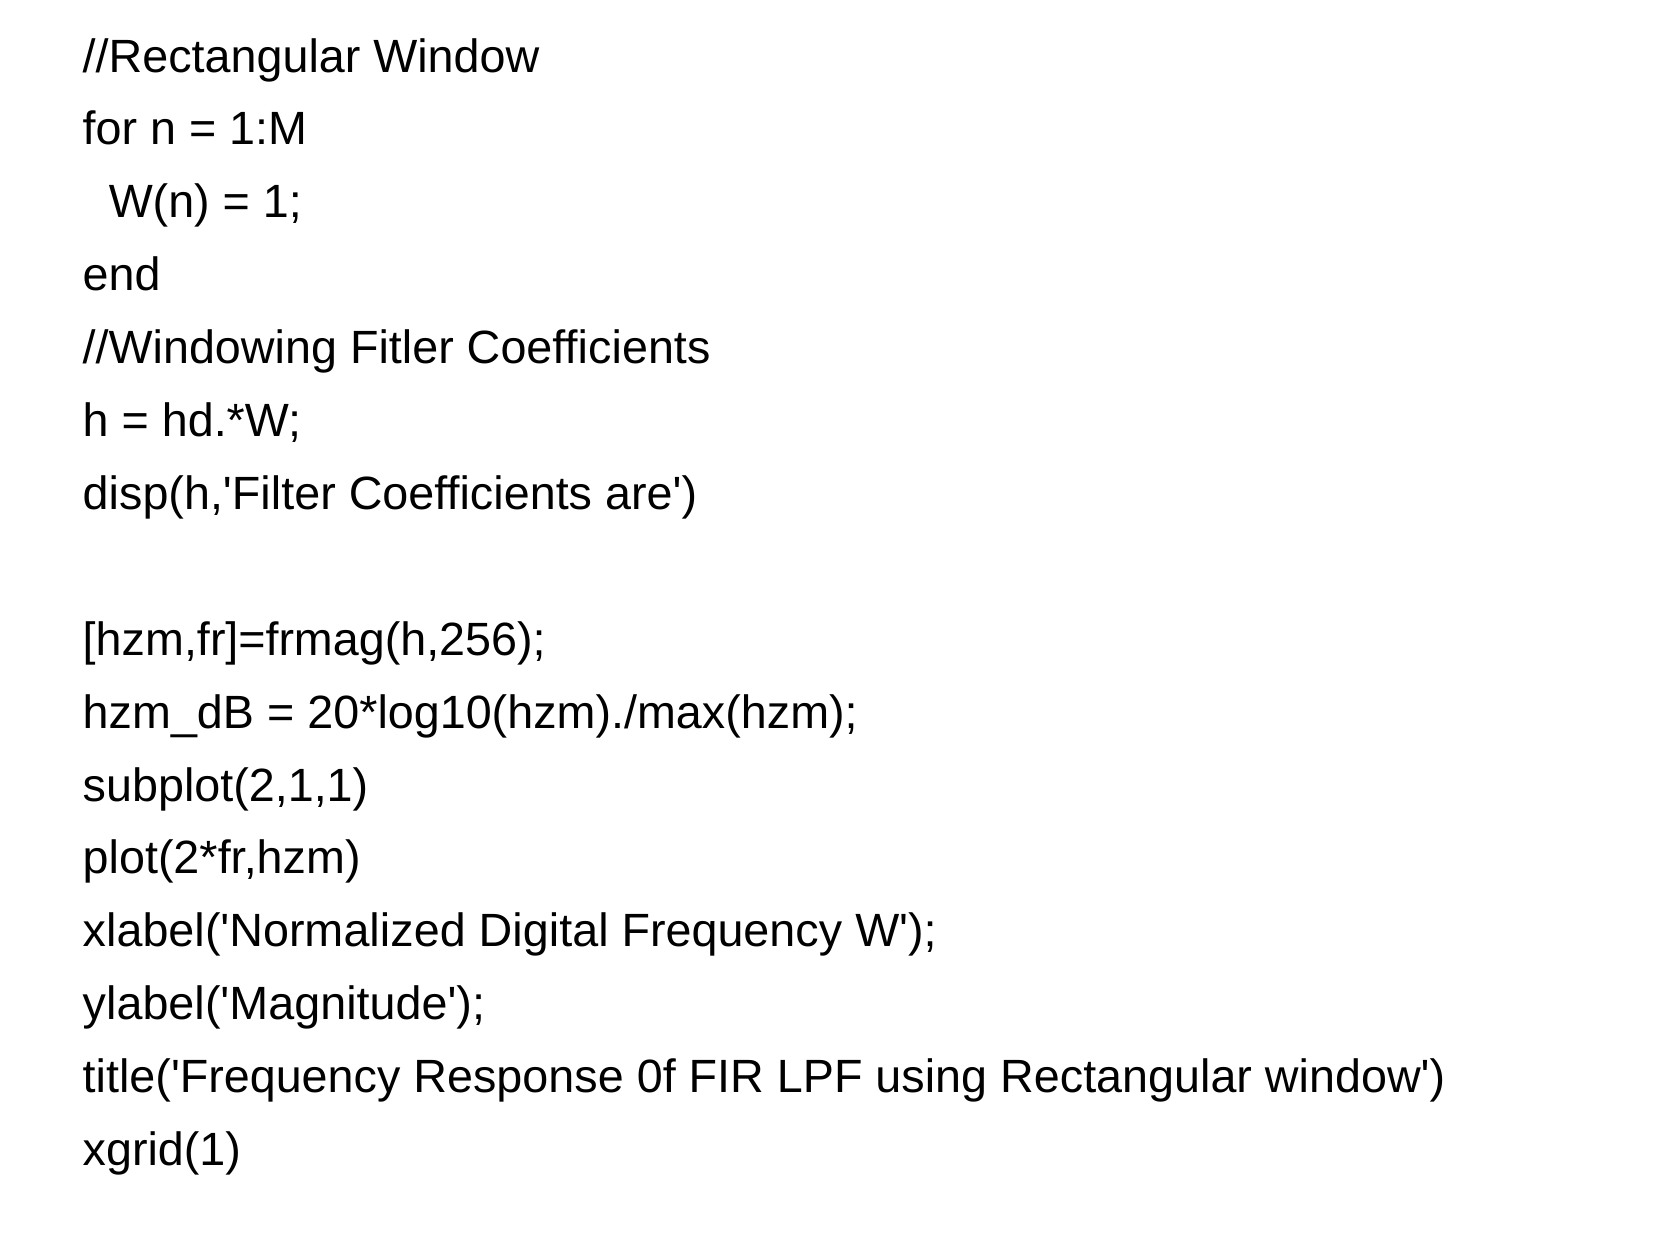

# //Rectangular Window
for n = 1:M
 W(n) = 1;
end
//Windowing Fitler Coefficients
h = hd.*W;
disp(h,'Filter Coefficients are')
[hzm,fr]=frmag(h,256);
hzm_dB = 20*log10(hzm)./max(hzm);
subplot(2,1,1)
plot(2*fr,hzm)
xlabel('Normalized Digital Frequency W');
ylabel('Magnitude');
title('Frequency Response 0f FIR LPF using Rectangular window')
xgrid(1)